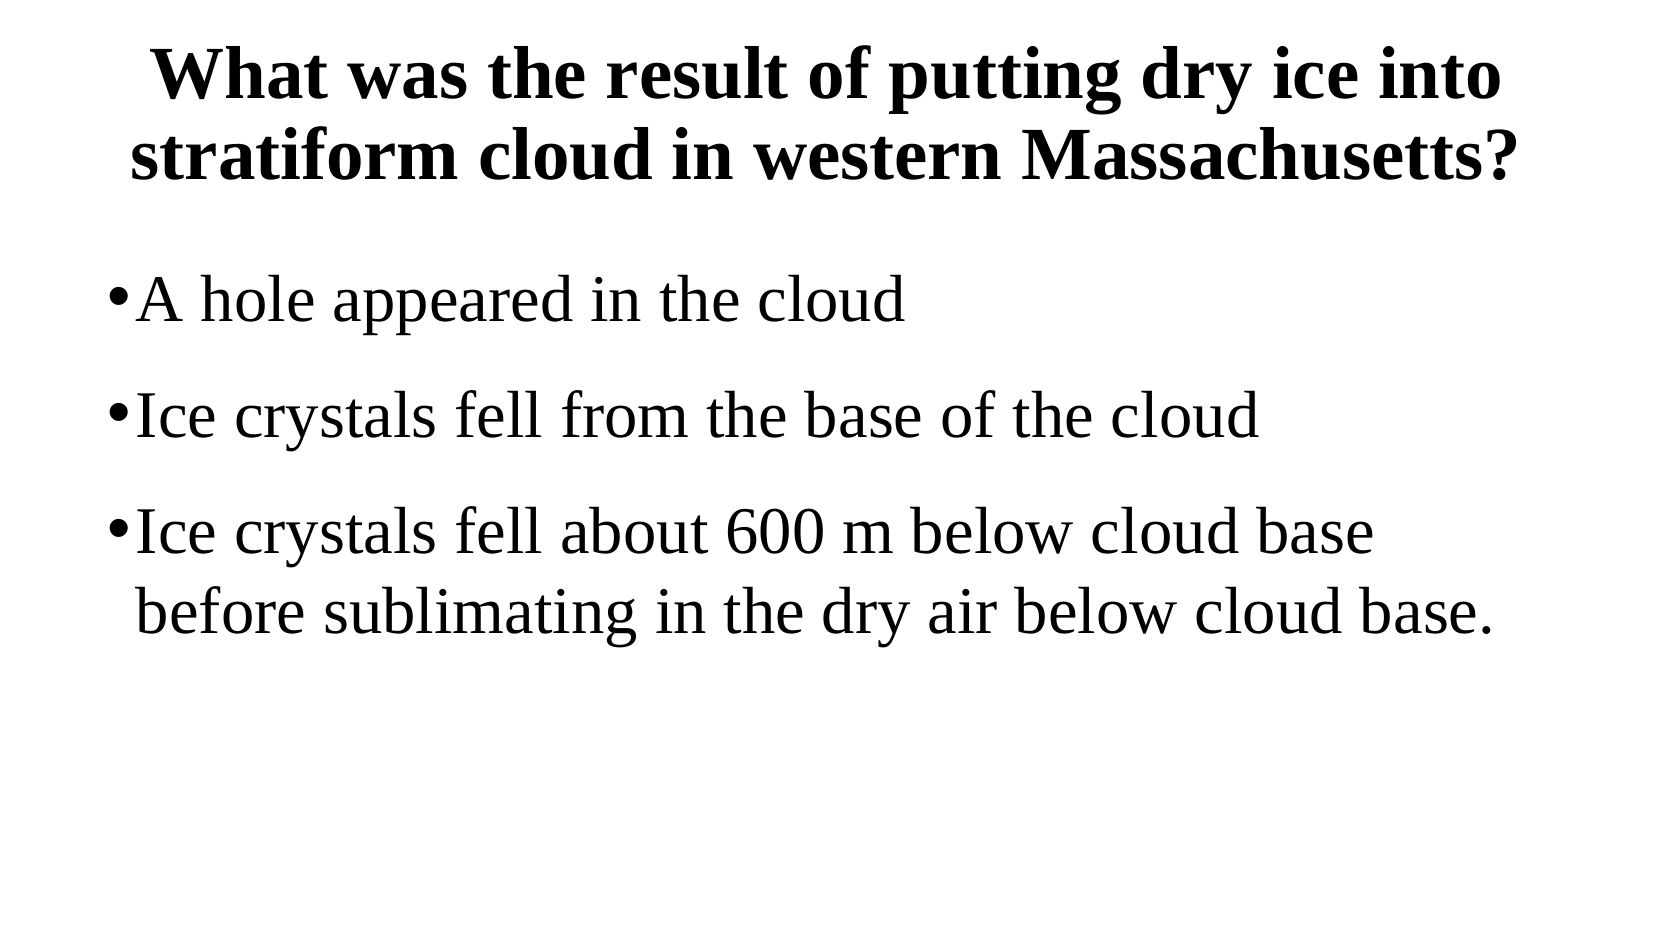

# What was the result of putting dry ice into stratiform cloud in western Massachusetts?
A hole appeared in the cloud
Ice crystals fell from the base of the cloud
Ice crystals fell about 600 m below cloud base before sublimating in the dry air below cloud base.